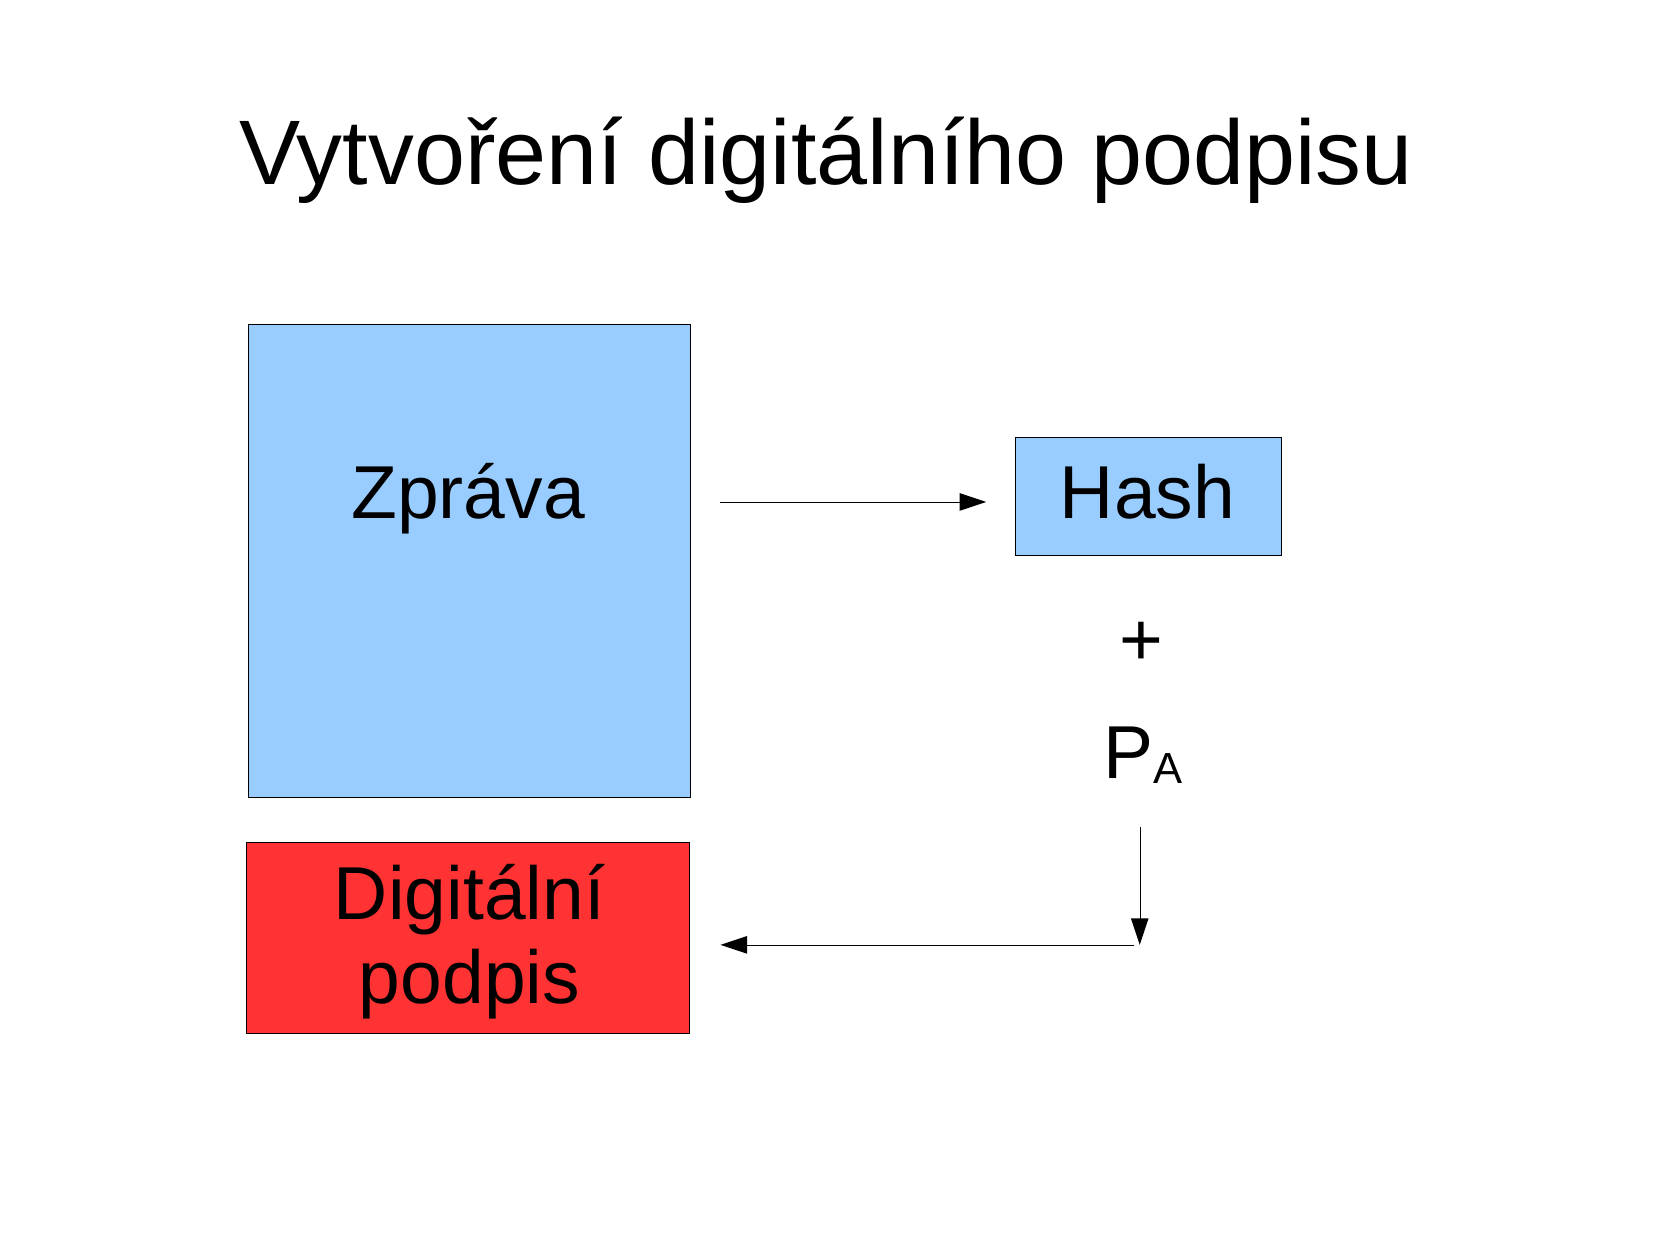

# Vytvoření digitálního podpisu
Zpráva
Hash
+
PA
Digitální podpis